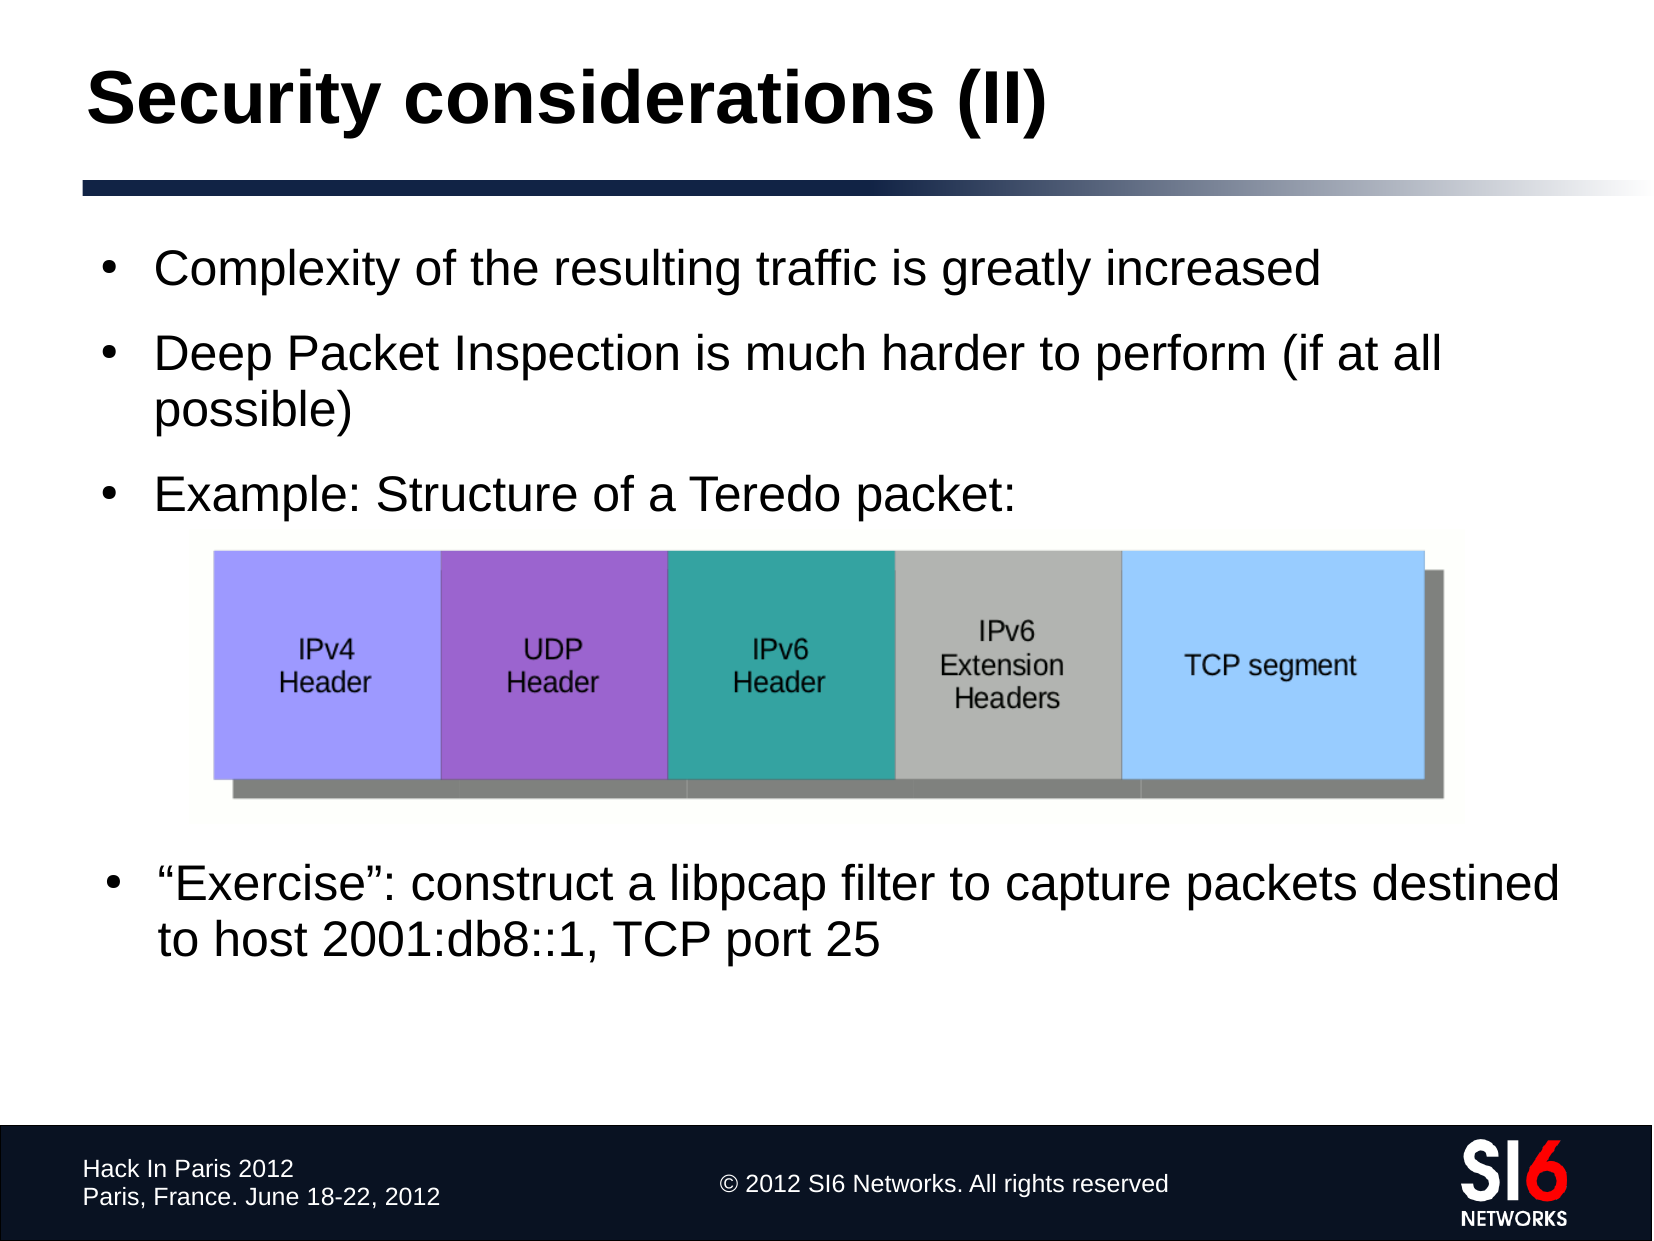

# Security considerations (II)
Complexity of the resulting traffic is greatly increased
Deep Packet Inspection is much harder to perform (if at all possible)
Example: Structure of a Teredo packet:
“Exercise”: construct a libpcap filter to capture packets destined to host 2001:db8::1, TCP port 25
Congreso de Seguridad en Computo 2011